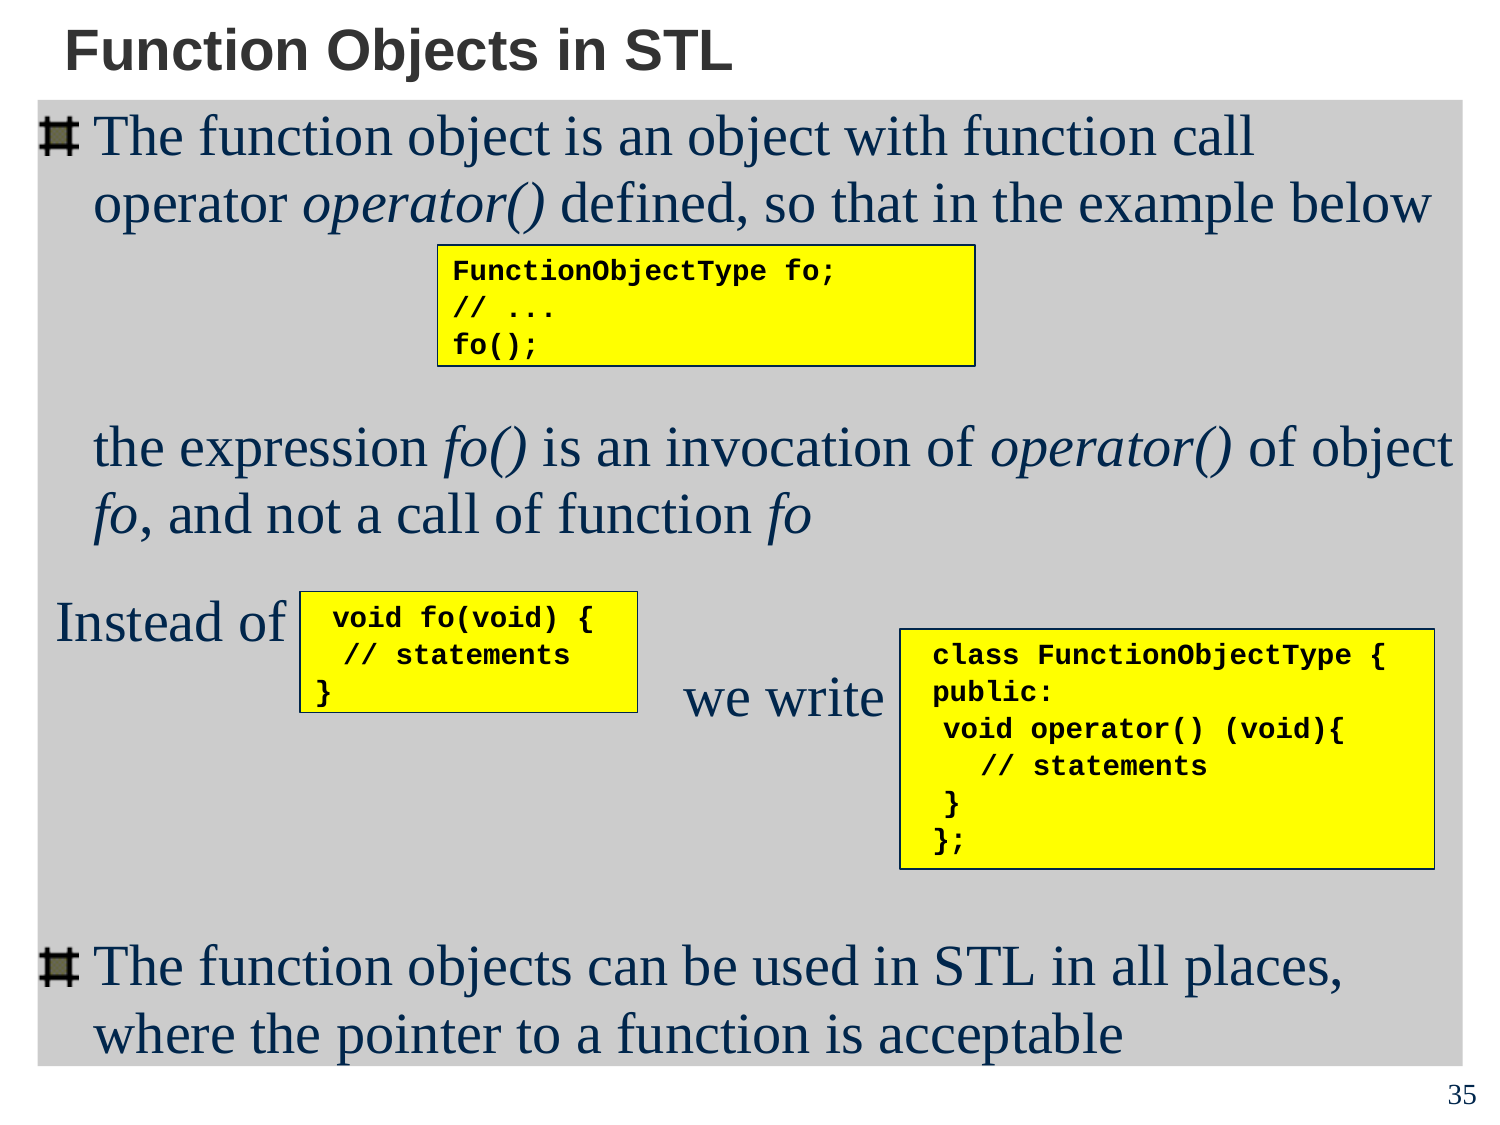

# Function Objects in STL
The function object is an object with function call operator operator() defined, so that in the example below
the expression fo() is an invocation of operator() of object fo, and not a call of function fo
The function objects can be used in STL in all places, where the pointer to a function is acceptable
FunctionObjectType fo;
// ...
fo();
Instead of
 void fo(void) {
	// statements
}
 class FunctionObjectType {
 public:
 	void operator() (void){
		// statements
	}
 };
we write